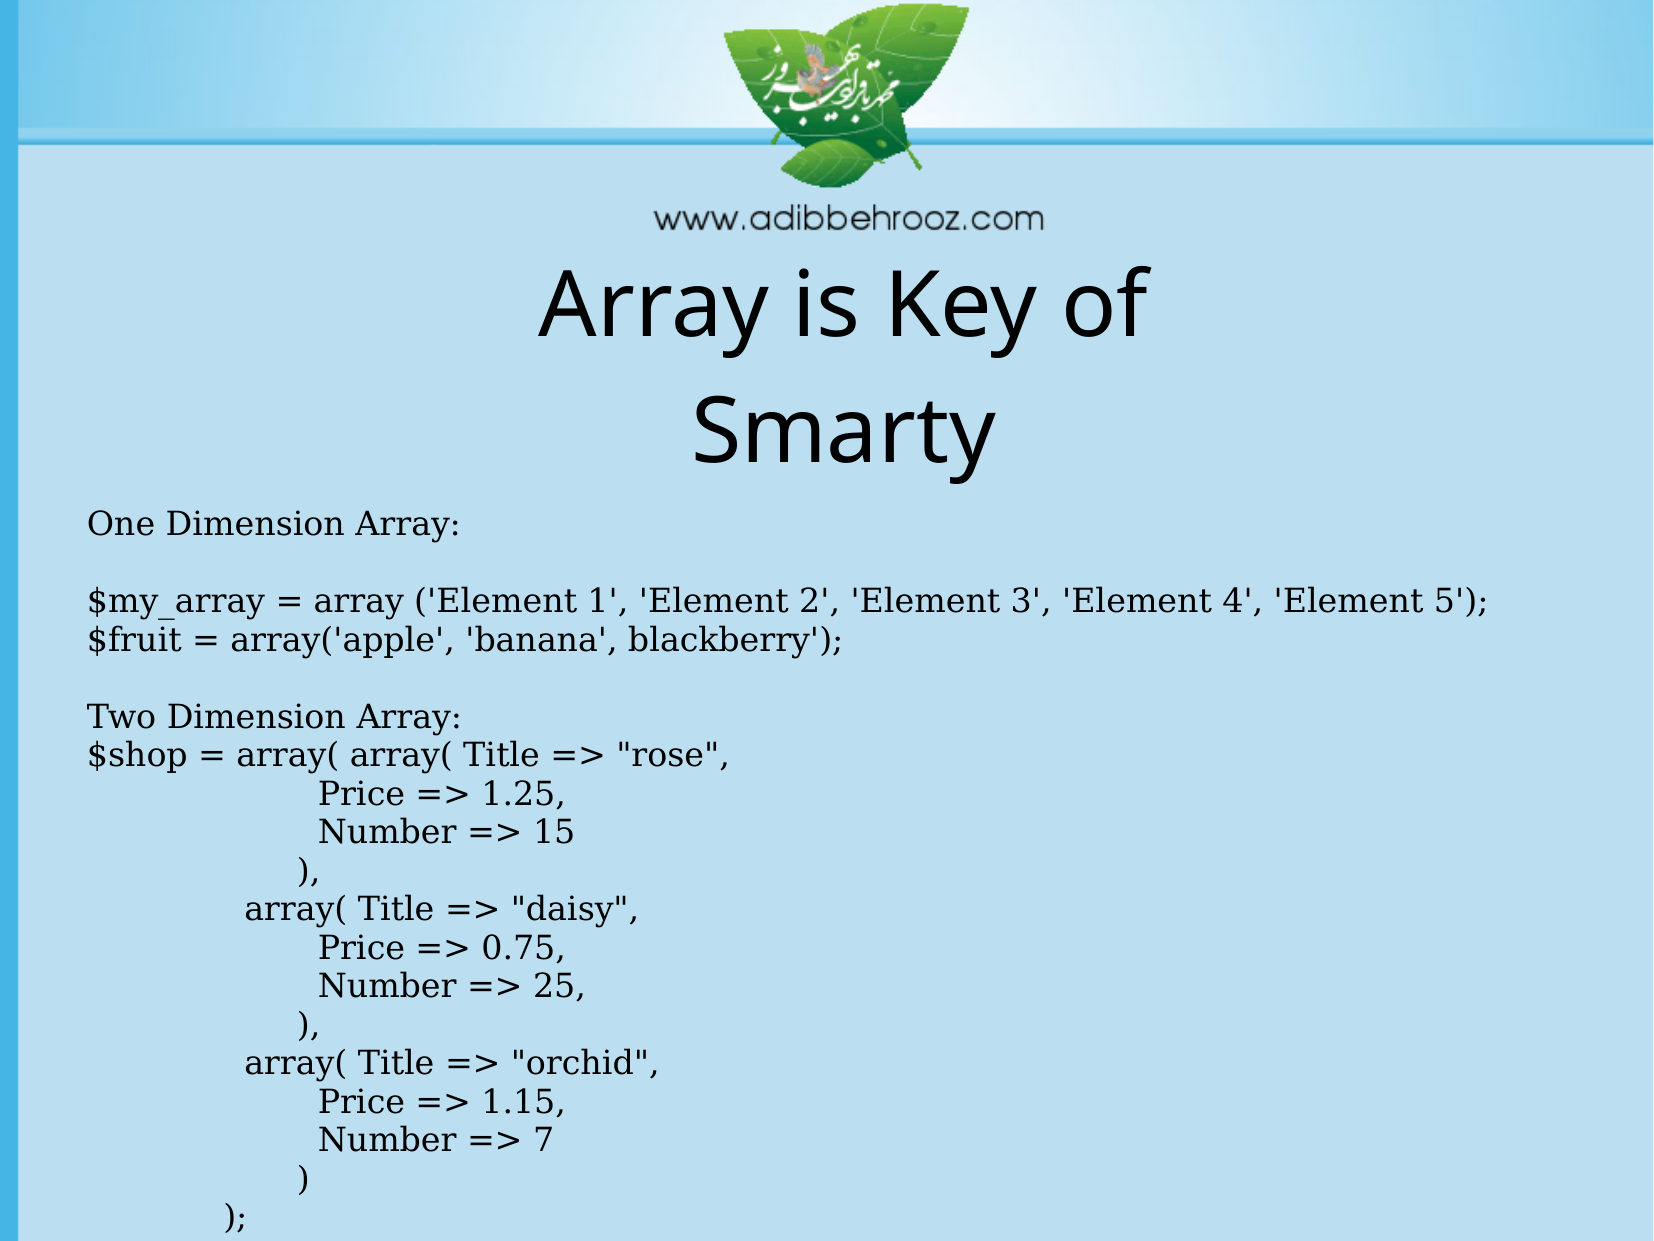

# Array is Key of Smarty
One Dimension Array:
$my_array = array ('Element 1', 'Element 2', 'Element 3', 'Element 4', 'Element 5');
$fruit = array('apple', 'banana', blackberry');
Two Dimension Array:
$shop = array( array( Title => "rose",
 Price => 1.25,
 Number => 15
 ),
 array( Title => "daisy",
 Price => 0.75,
 Number => 25,
 ),
 array( Title => "orchid",
 Price => 1.15,
 Number => 7
 )
 );